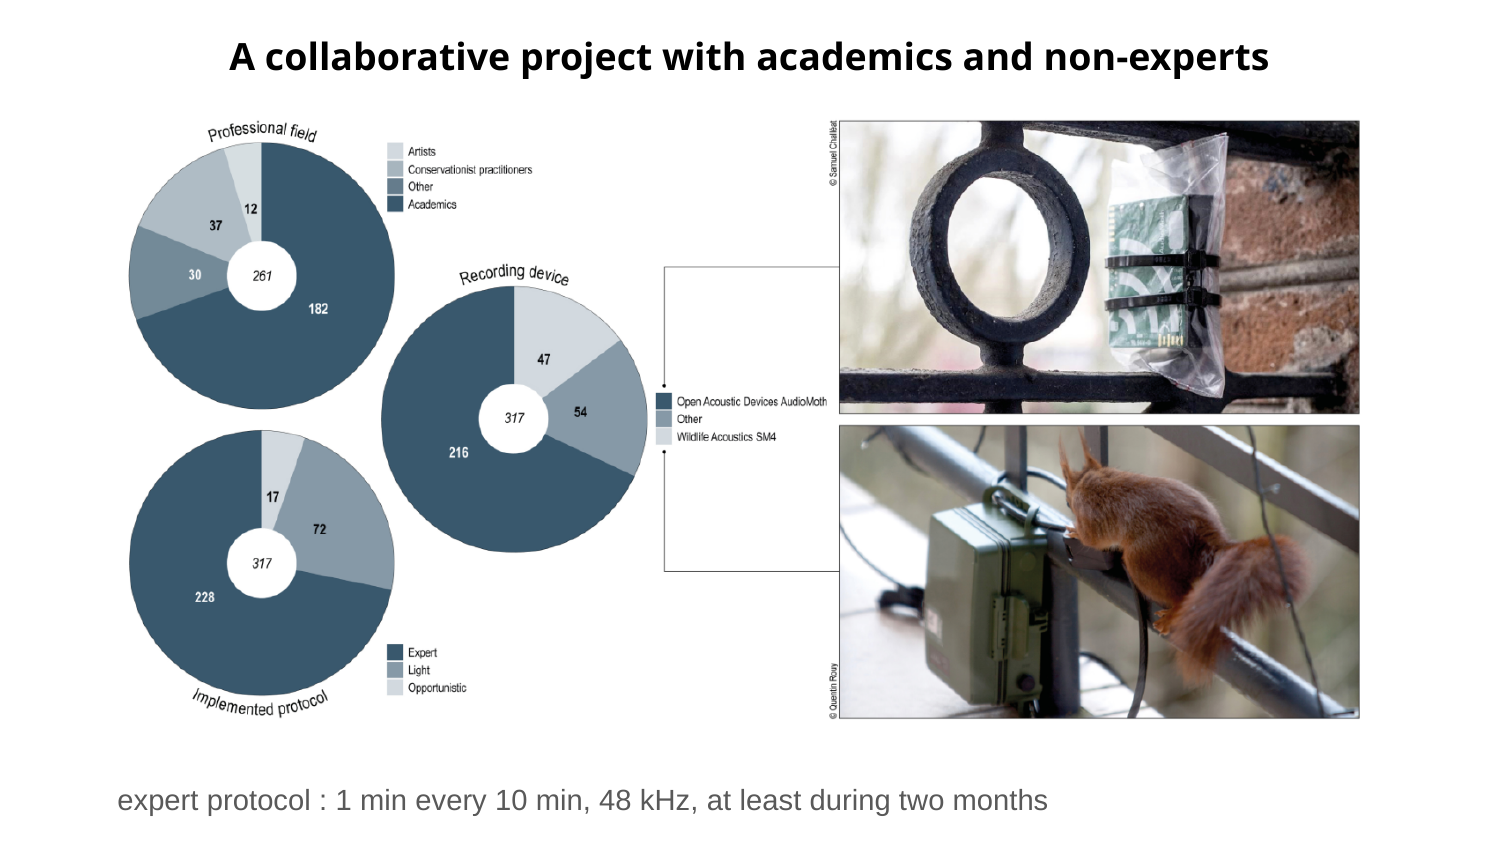

A collaborative project with academics and non-experts
expert protocol : 1 min every 10 min, 48 kHz, at least during two months